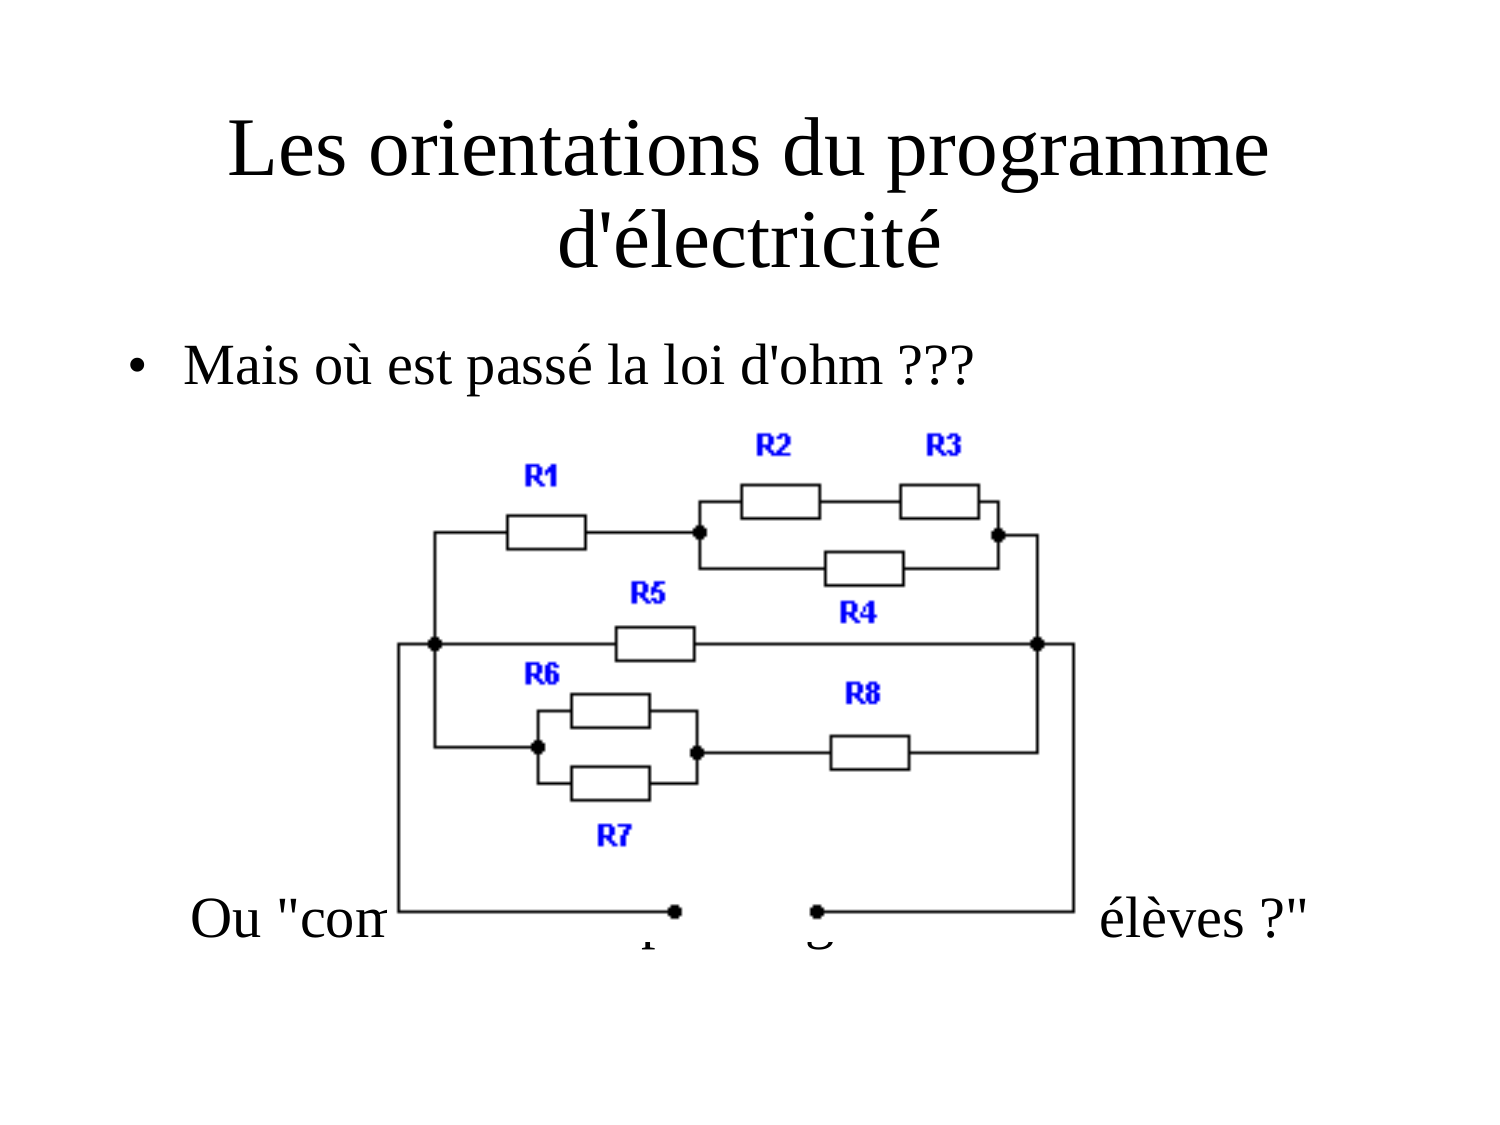

# Les orientations du programme d'électricité
Mais où est passé la loi d'ohm ???
Ou "comment occuper longuement les élèves ?"